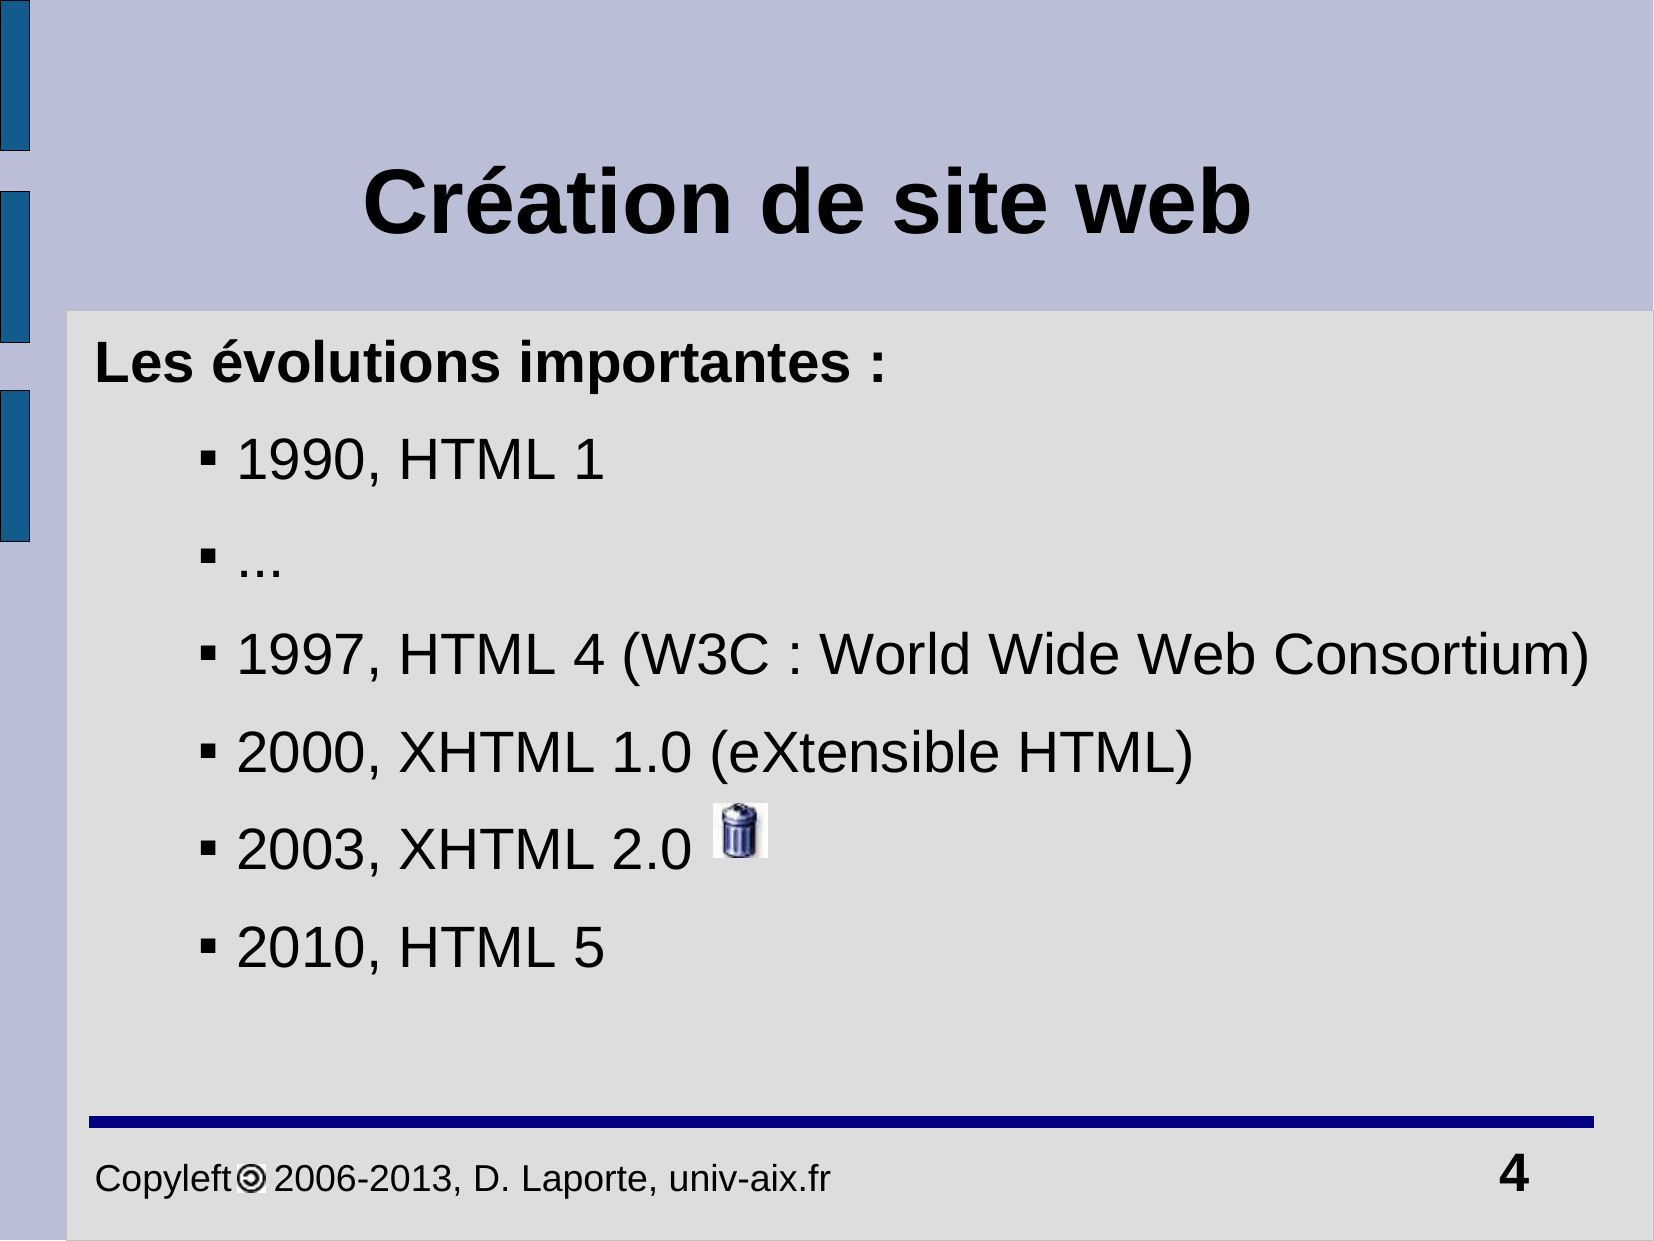

Les évolutions importantes :
1990, HTML 1
...
1997, HTML 4 (W3C : World Wide Web Consortium)
2000, XHTML 1.0 (eXtensible HTML)
2003, XHTML 2.0
2010, HTML 5